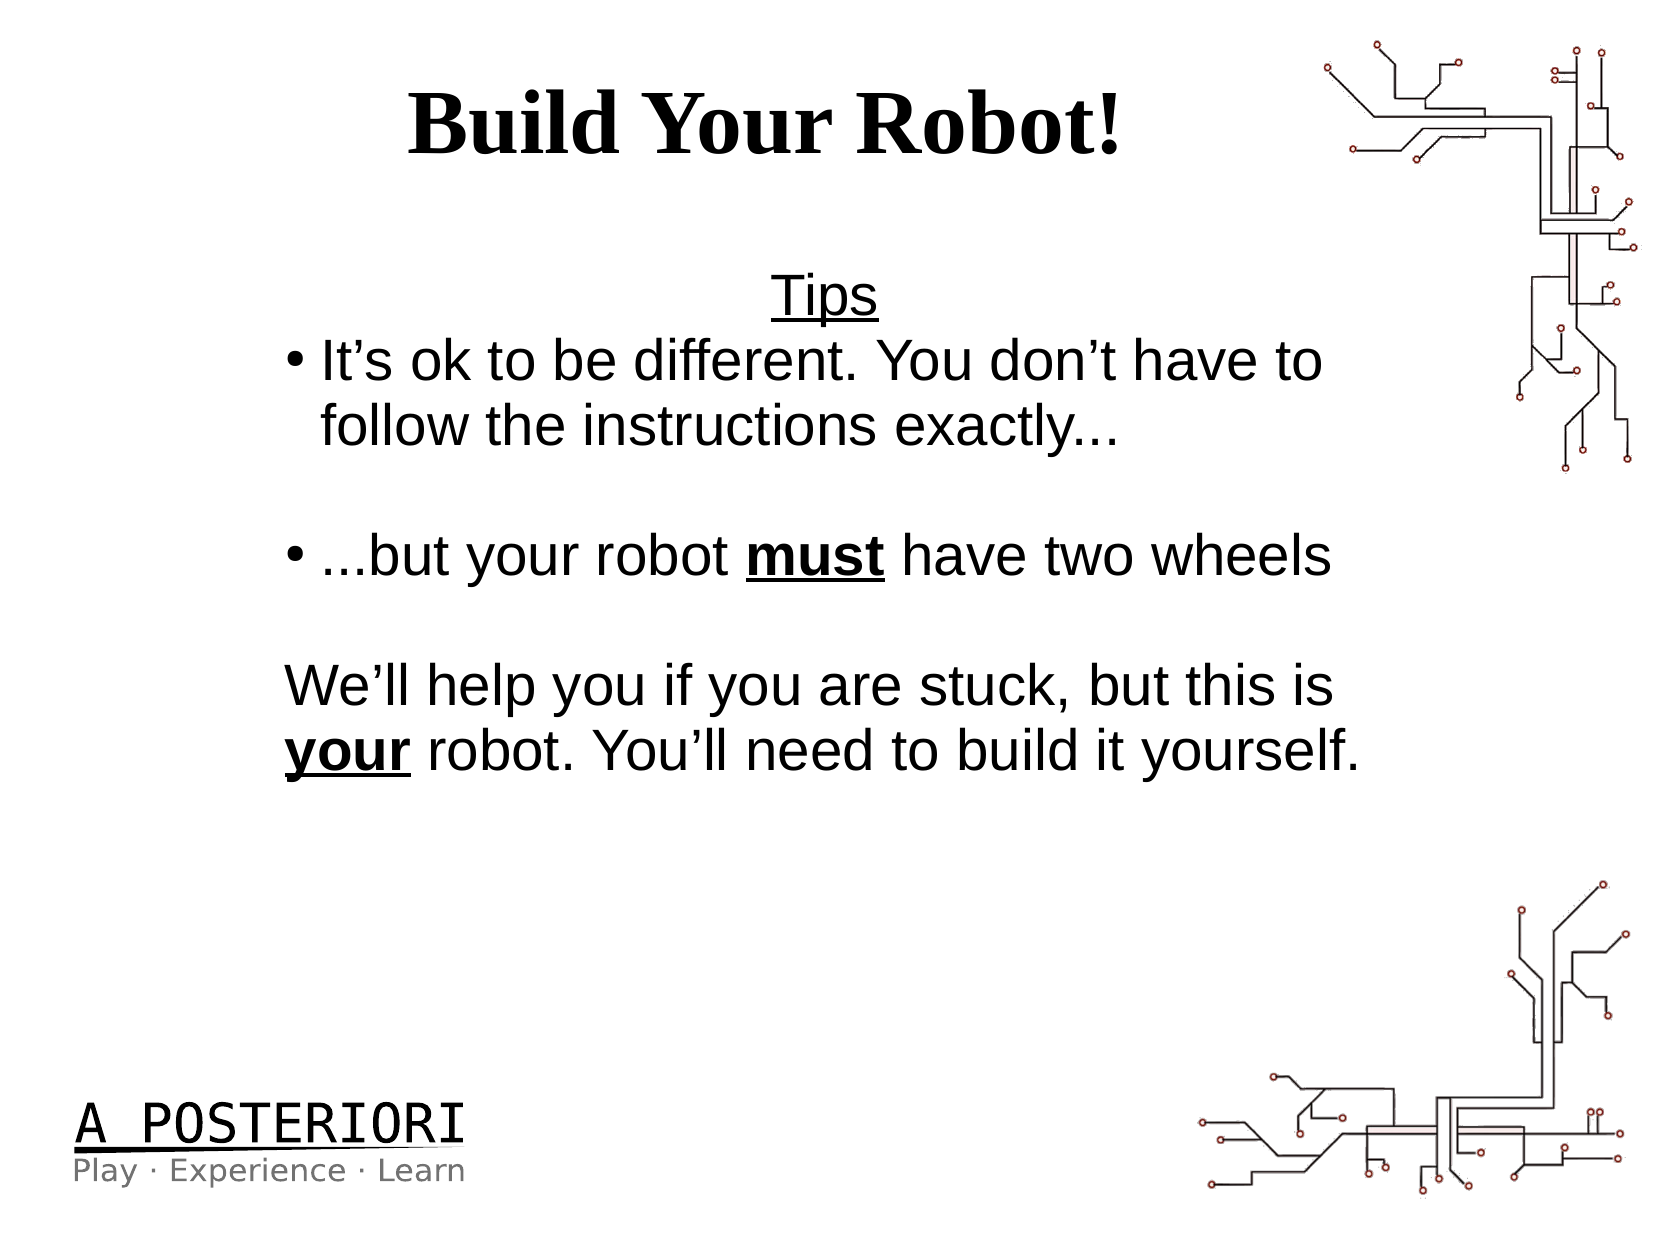

# Build Your Robot!
Tips
It’s ok to be different. You don’t have to follow the instructions exactly...
...but your robot must have two wheels
We’ll help you if you are stuck, but this is your robot. You’ll need to build it yourself.